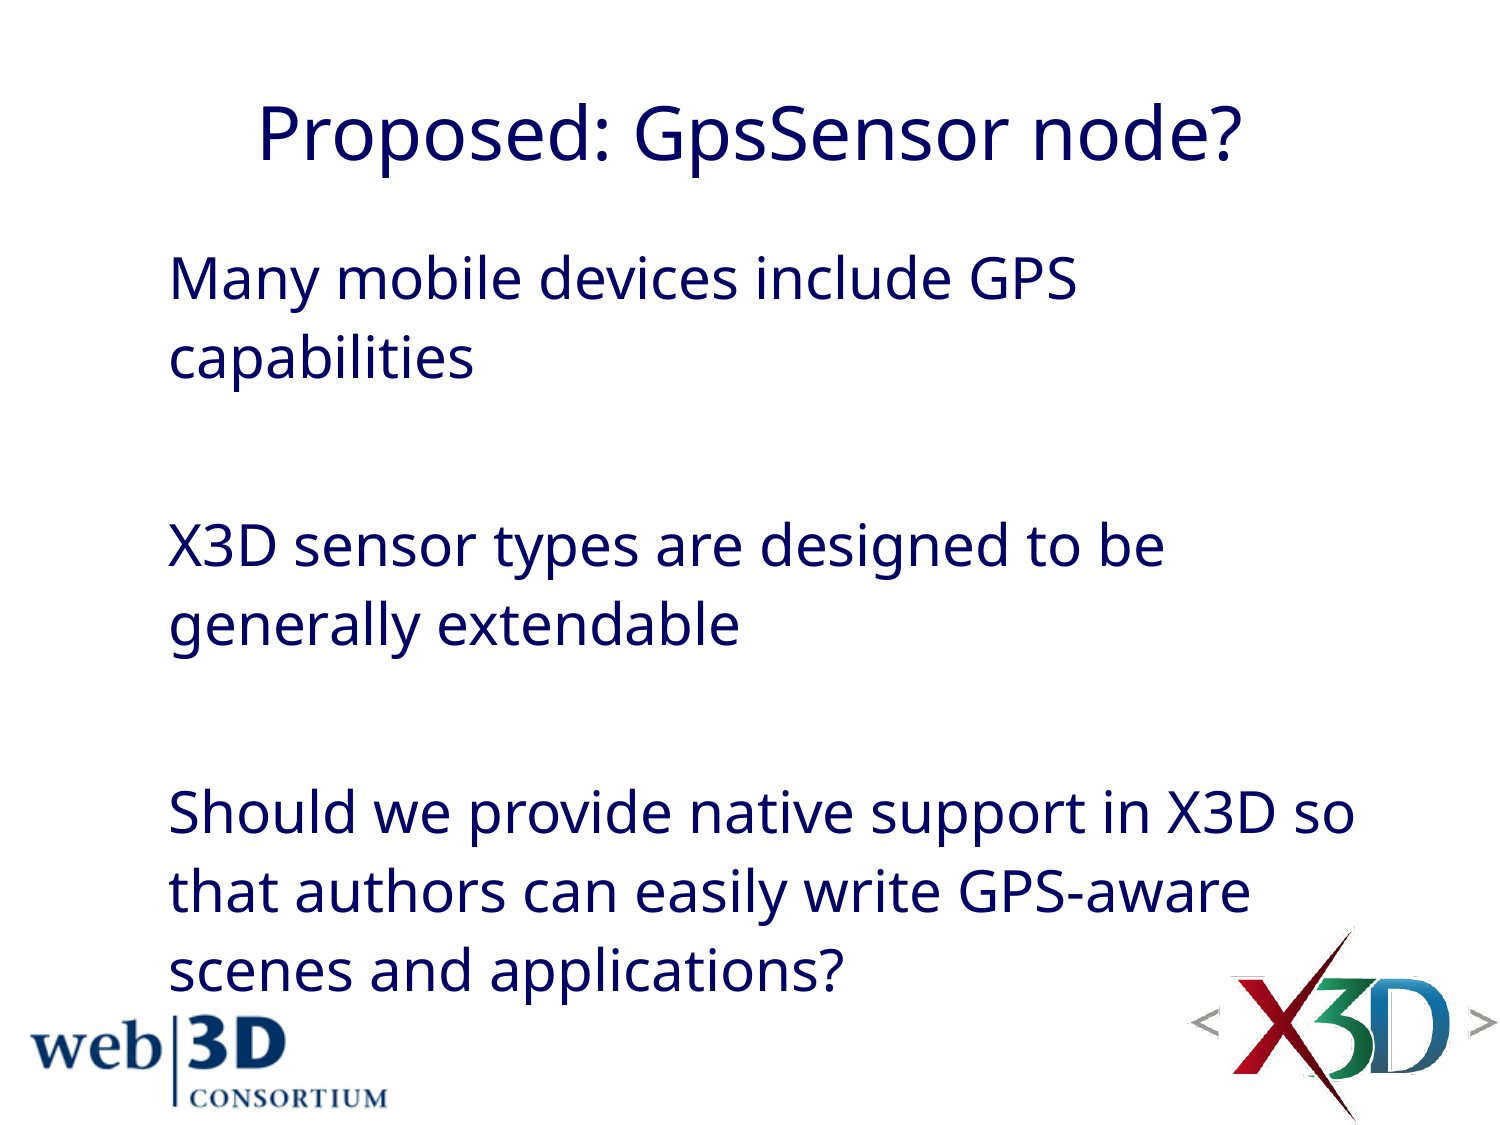

# Proposed: GpsSensor node?
Many mobile devices include GPS capabilities
X3D sensor types are designed to be generally extendable
Should we provide native support in X3D so that authors can easily write GPS-aware scenes and applications?